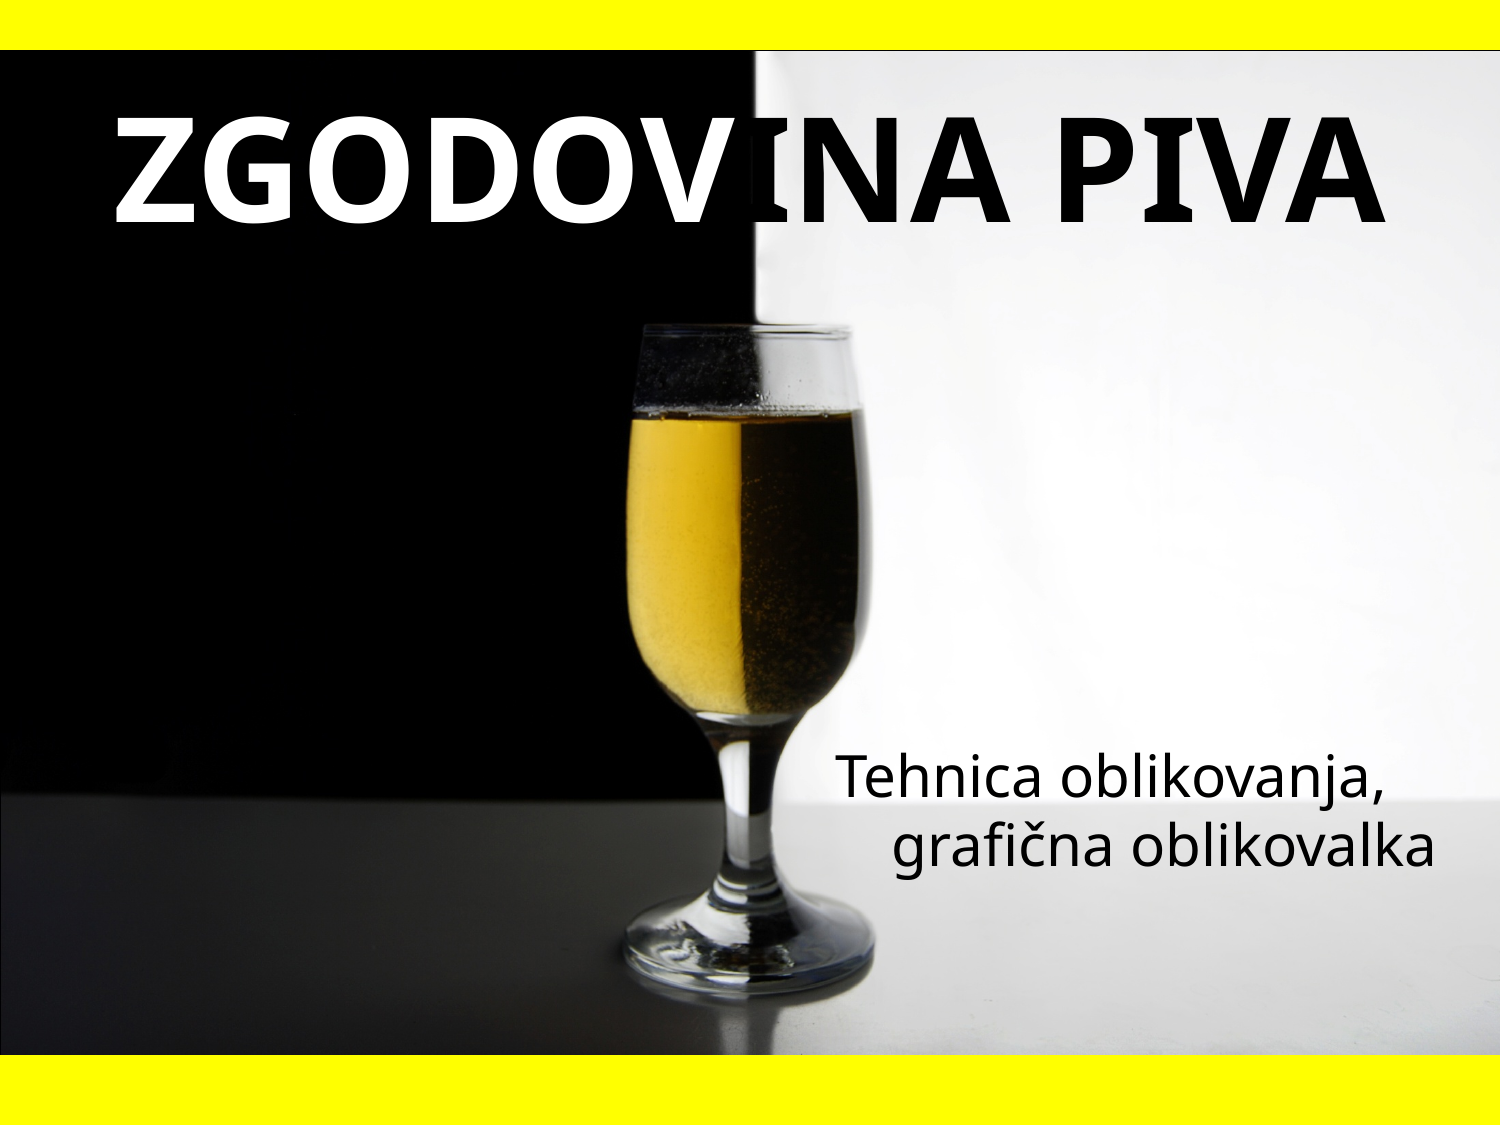

# ZGODOVINA PIVA
Tehnica oblikovanja, grafična oblikovalka